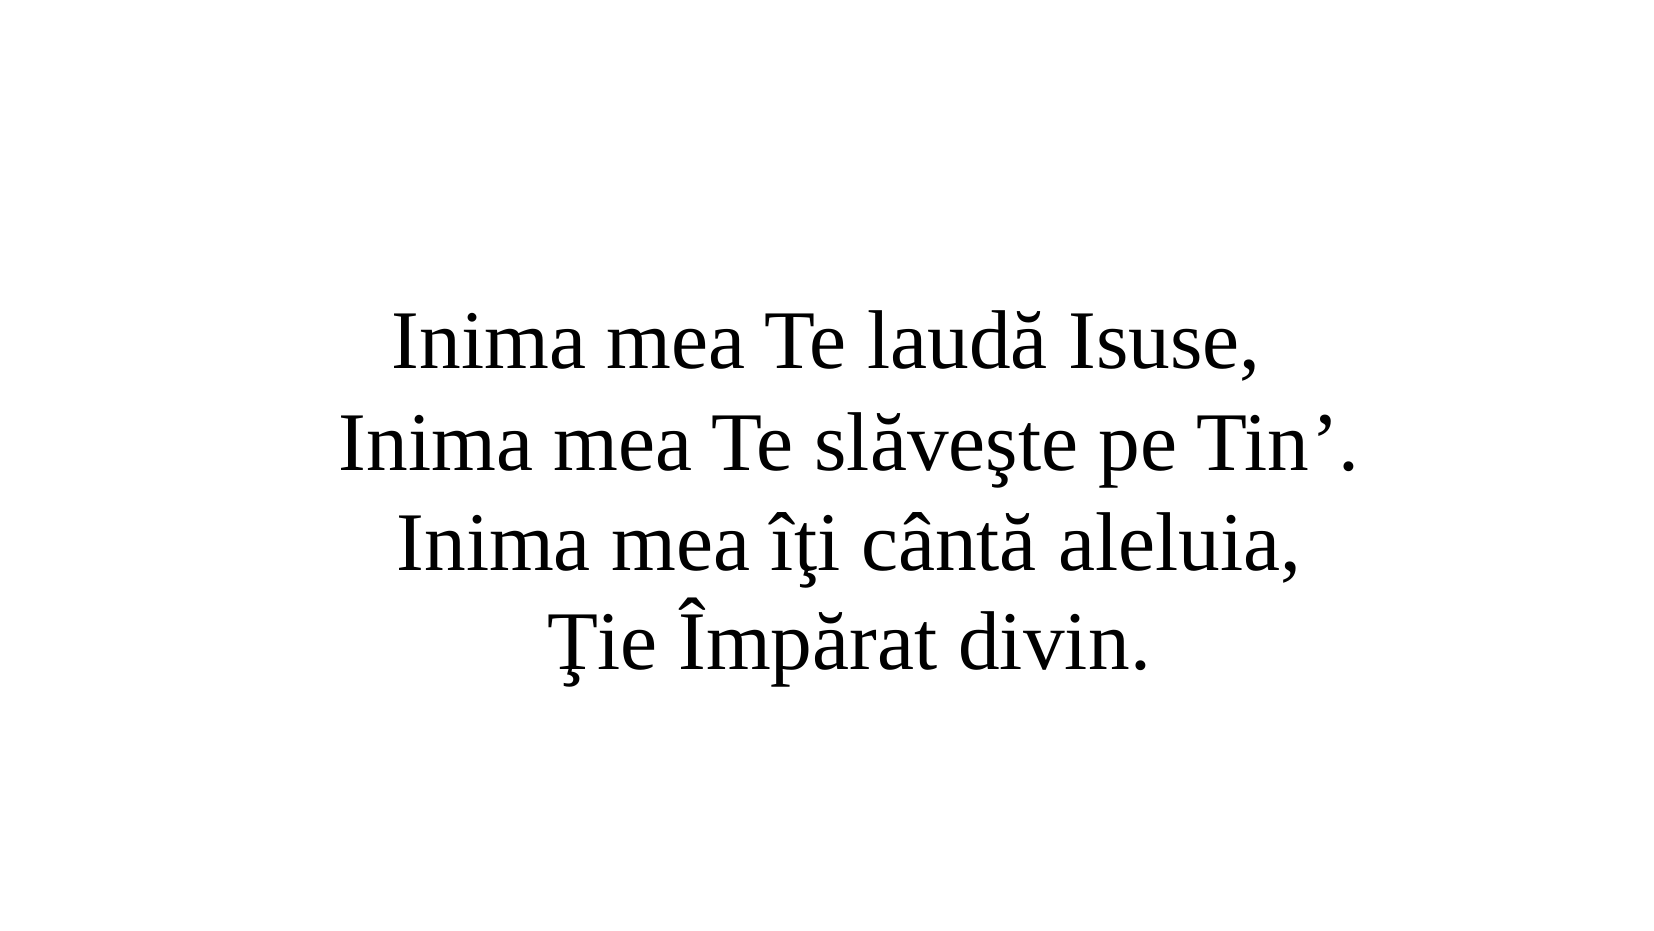

# Inima mea Te laudă Isuse,
Inima mea Te slăveşte pe Tin’.
Inima mea îţi cântă aleluia,
Ţie Împărat divin.